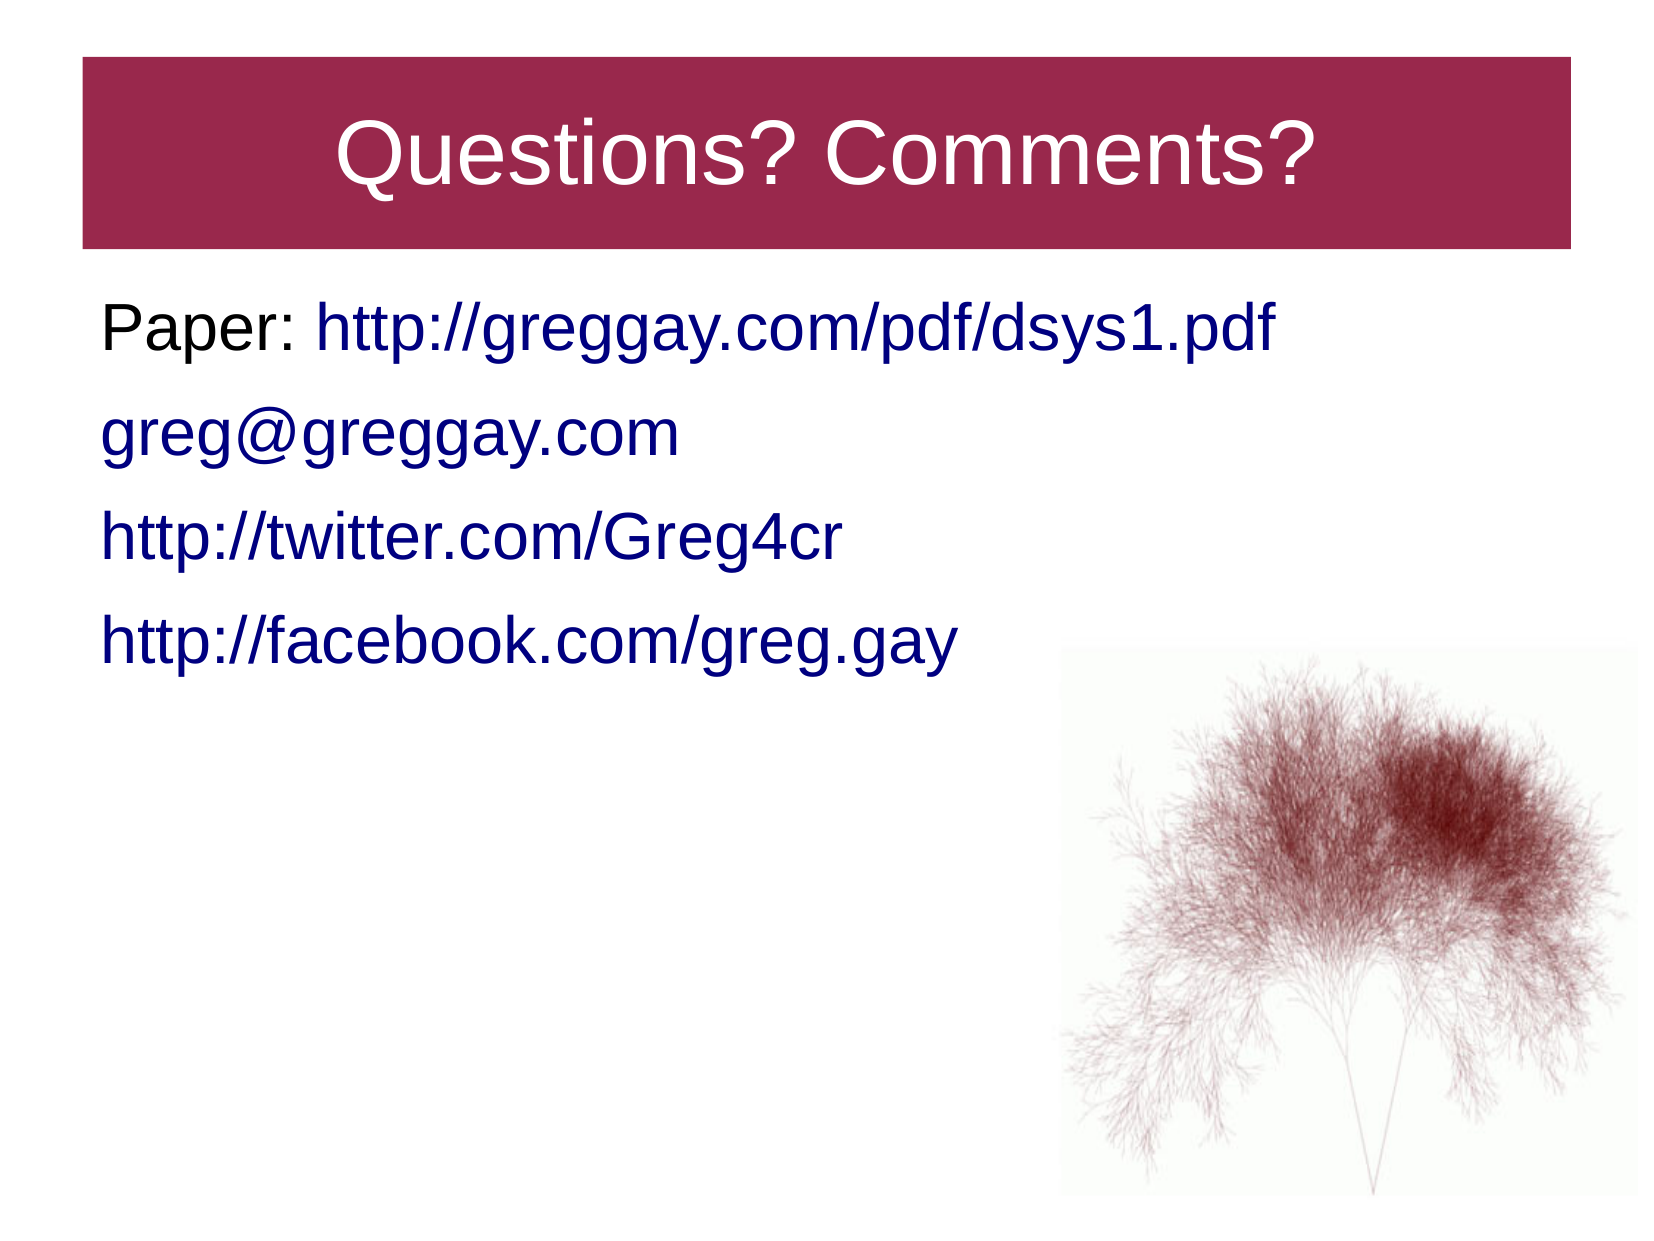

# Questions? Comments?
Paper: http://greggay.com/pdf/dsys1.pdf
greg@greggay.com
http://twitter.com/Greg4cr
http://facebook.com/greg.gay
21